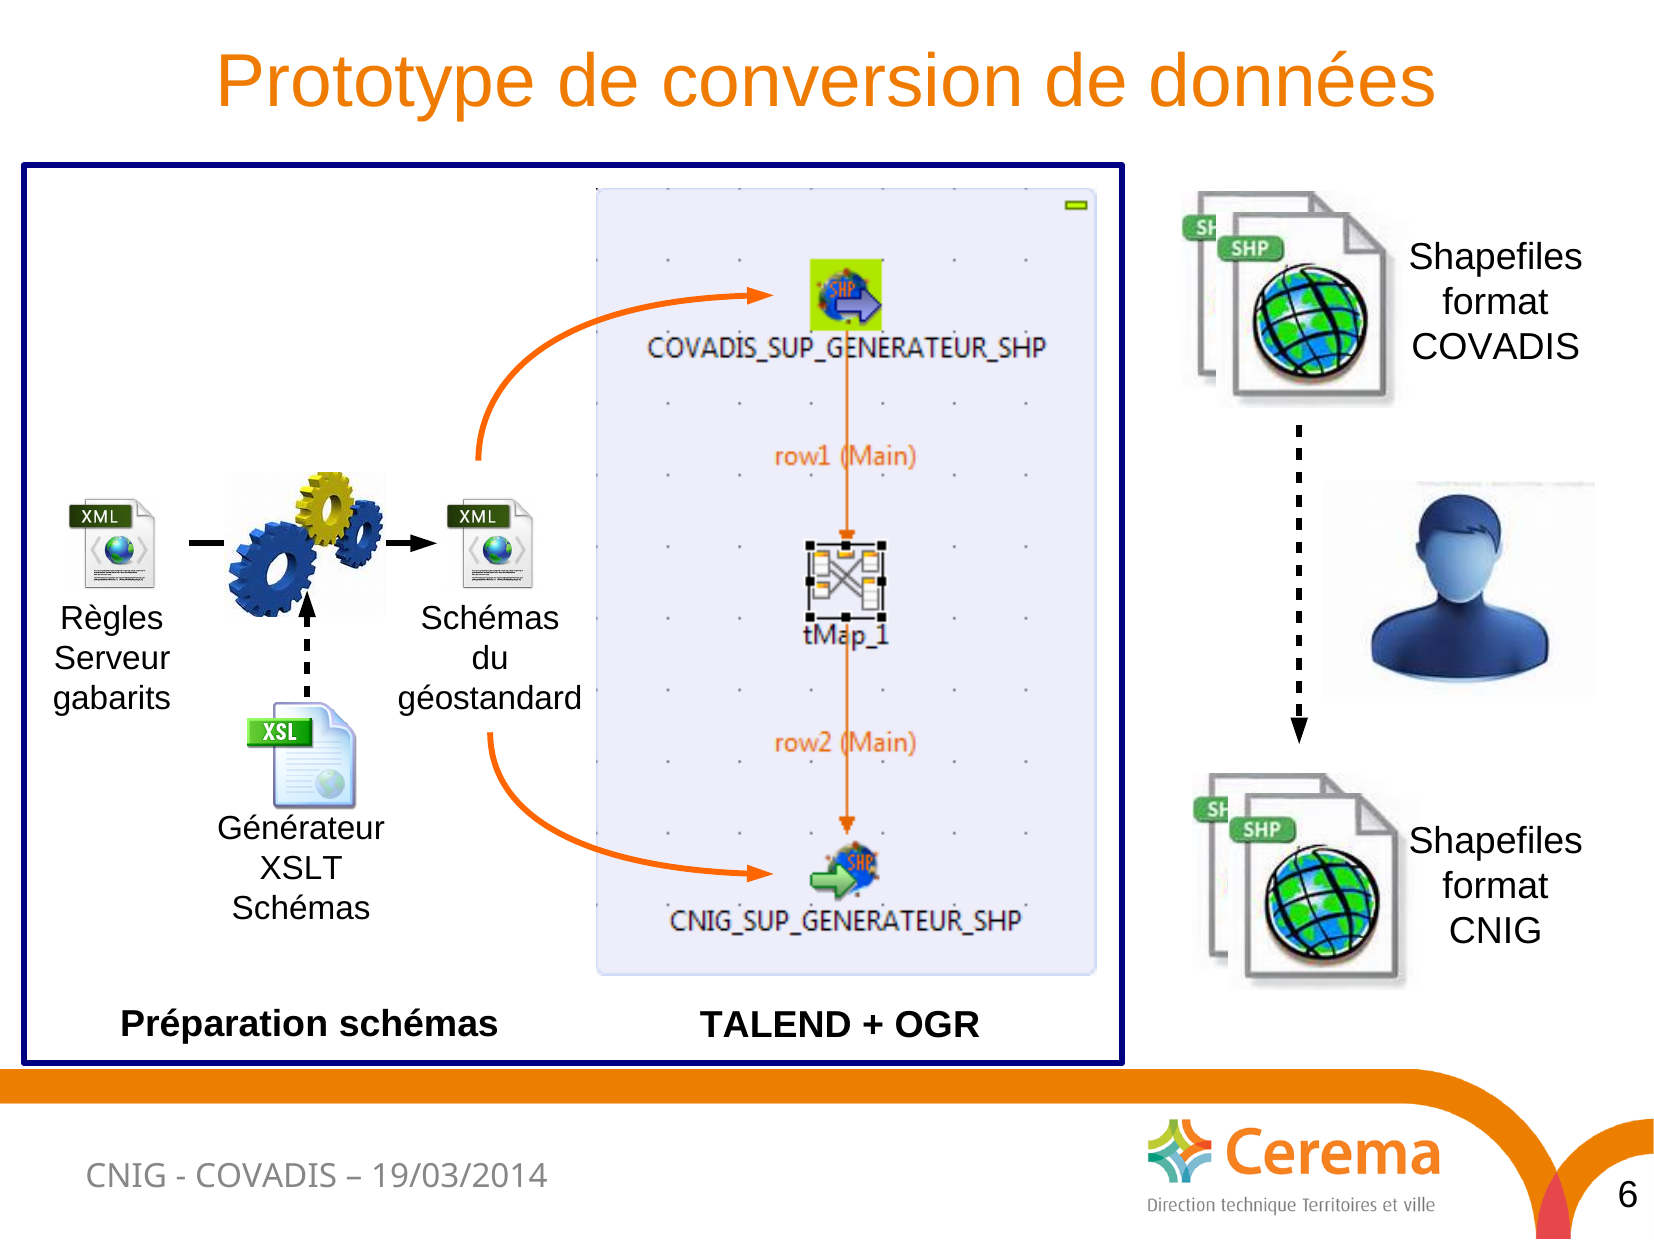

# Prototype de conversion de données
Shapefiles
format
COVADIS
Règles
Serveur
gabarits
Schémas
du
géostandard
Générateur
XSLT
Schémas
Shapefiles
format
CNIG
Préparation schémas
TALEND + OGR